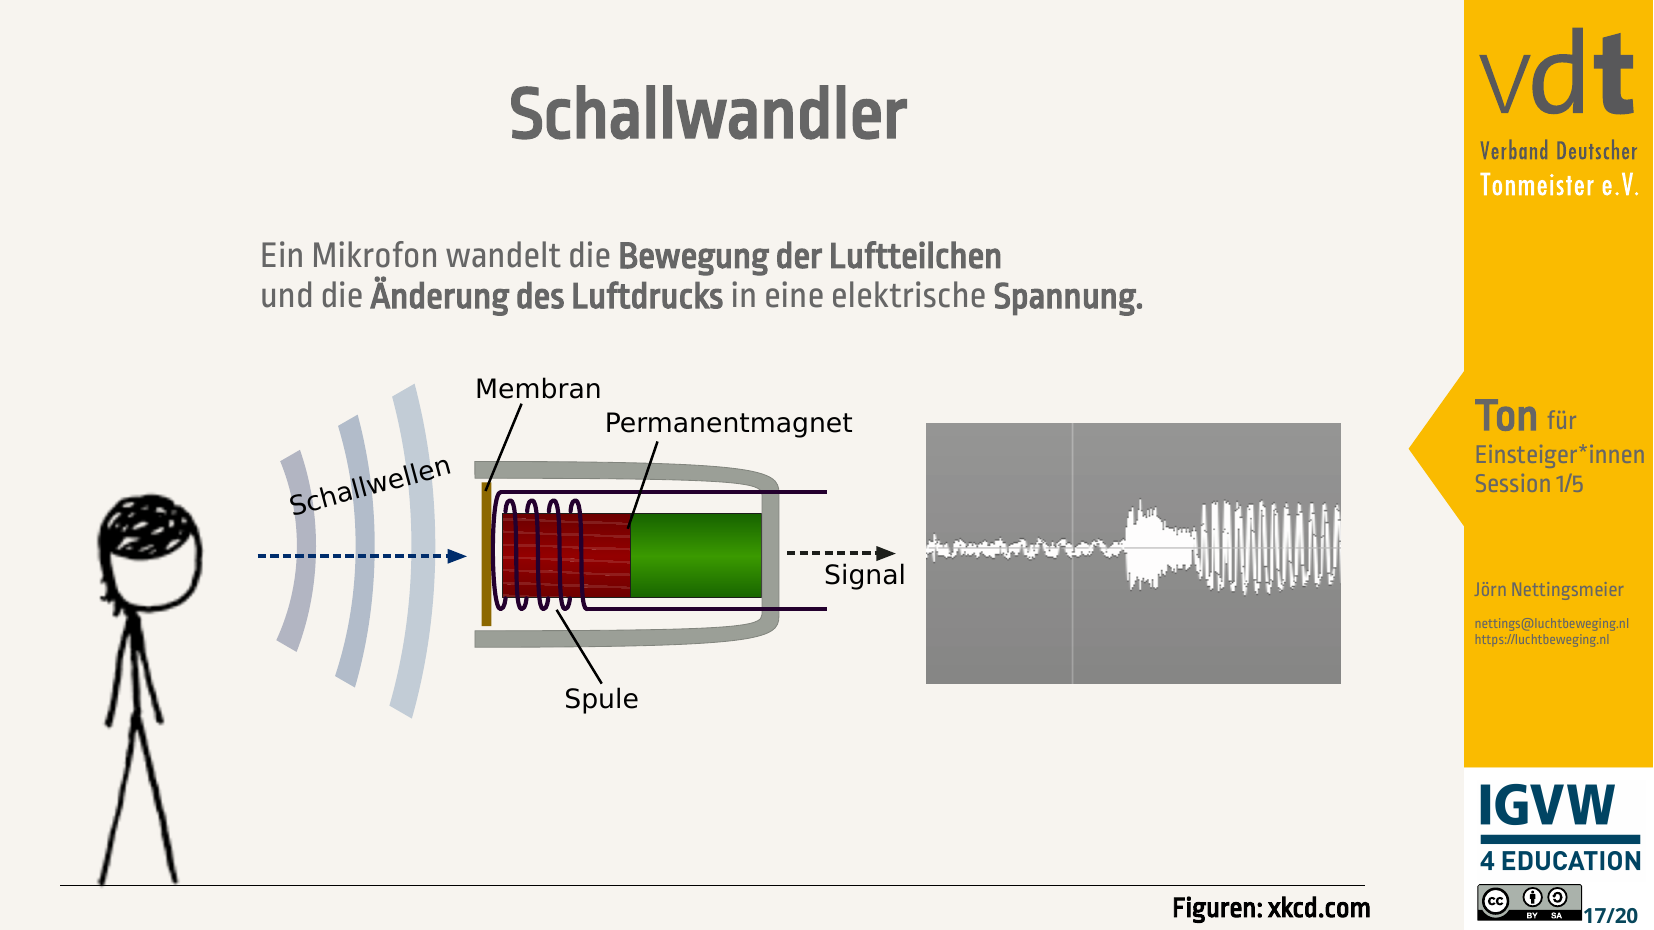

# Schallwandler
Ein Mikrofon wandelt die Bewegung der Luftteilchen
und die Änderung des Luftdrucks in eine elektrische Spannung.
Figuren: xkcd.com